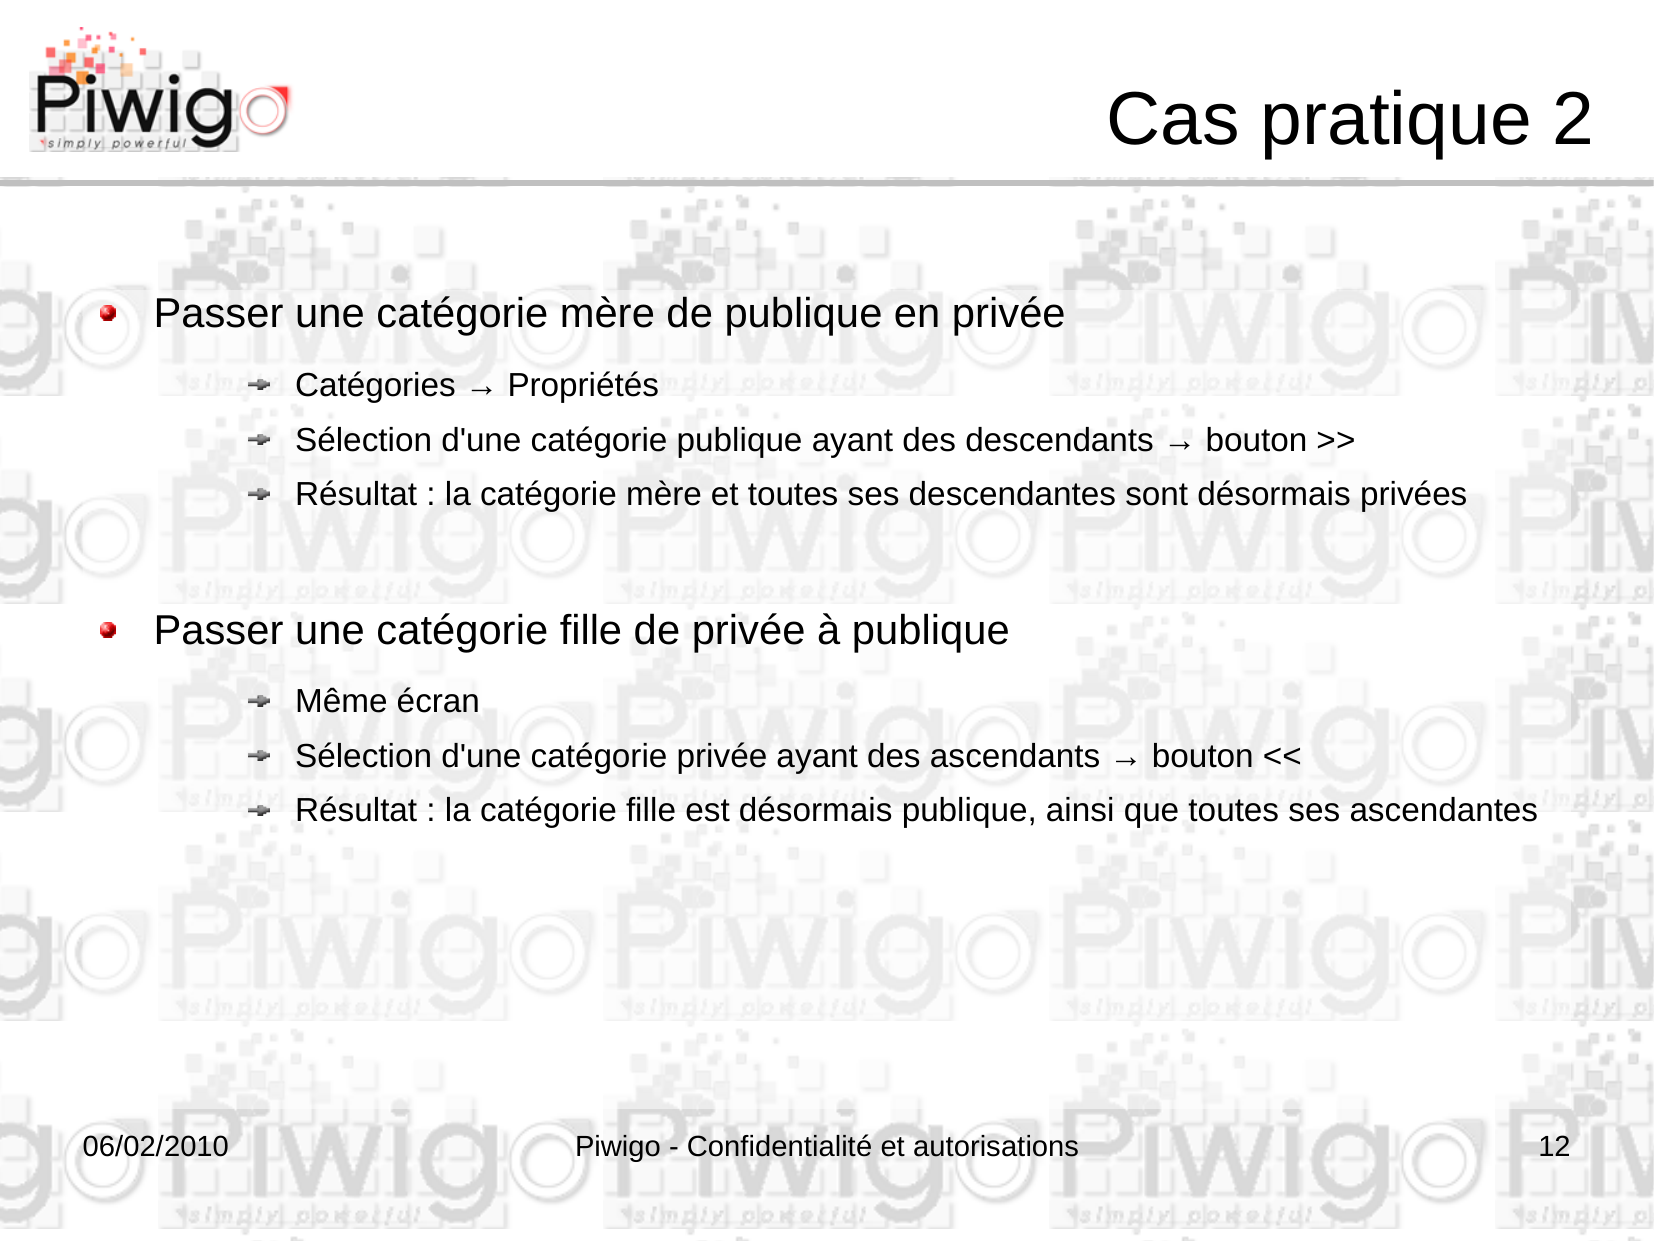

# Cas pratique 2
Passer une catégorie mère de publique en privée
Catégories → Propriétés
Sélection d'une catégorie publique ayant des descendants → bouton >>
Résultat : la catégorie mère et toutes ses descendantes sont désormais privées
Passer une catégorie fille de privée à publique
Même écran
Sélection d'une catégorie privée ayant des ascendants → bouton <<
Résultat : la catégorie fille est désormais publique, ainsi que toutes ses ascendantes
06/02/2010
Piwigo - Confidentialité et autorisations
12